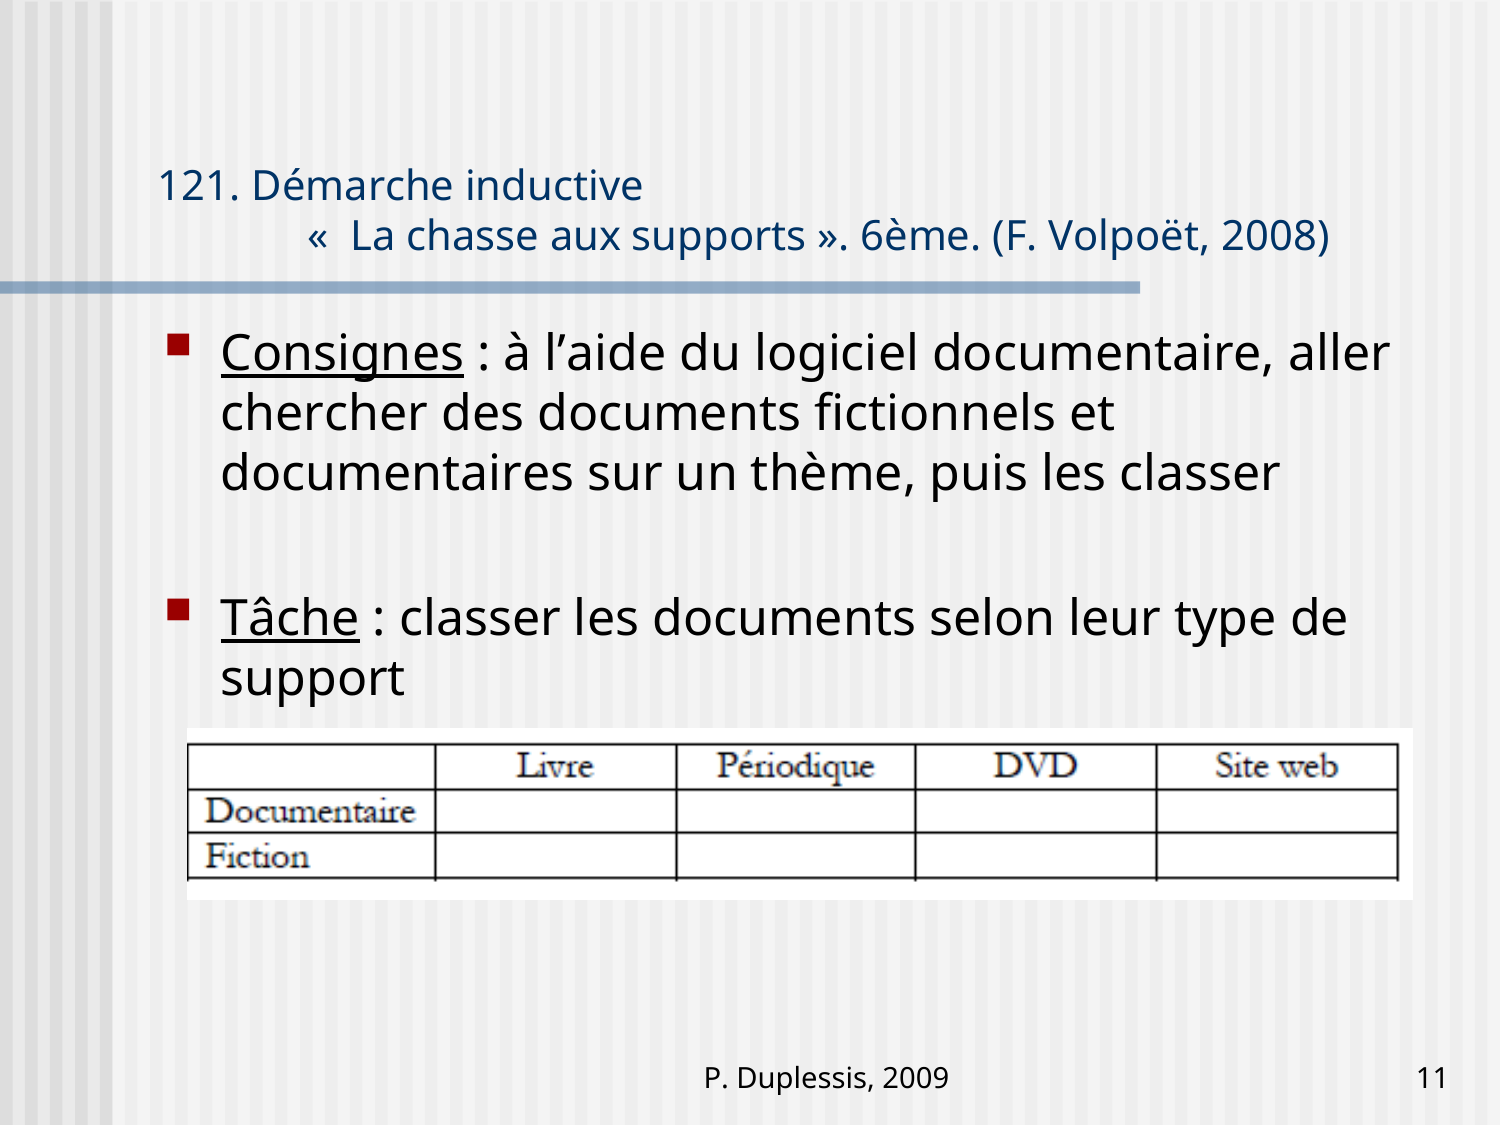

# 121. Démarche inductive «  La chasse aux supports ». 6ème. (F. Volpoët, 2008)
Consignes : à l’aide du logiciel documentaire, aller chercher des documents fictionnels et documentaires sur un thème, puis les classer
Tâche : classer les documents selon leur type de support
P. Duplessis, 2009
11